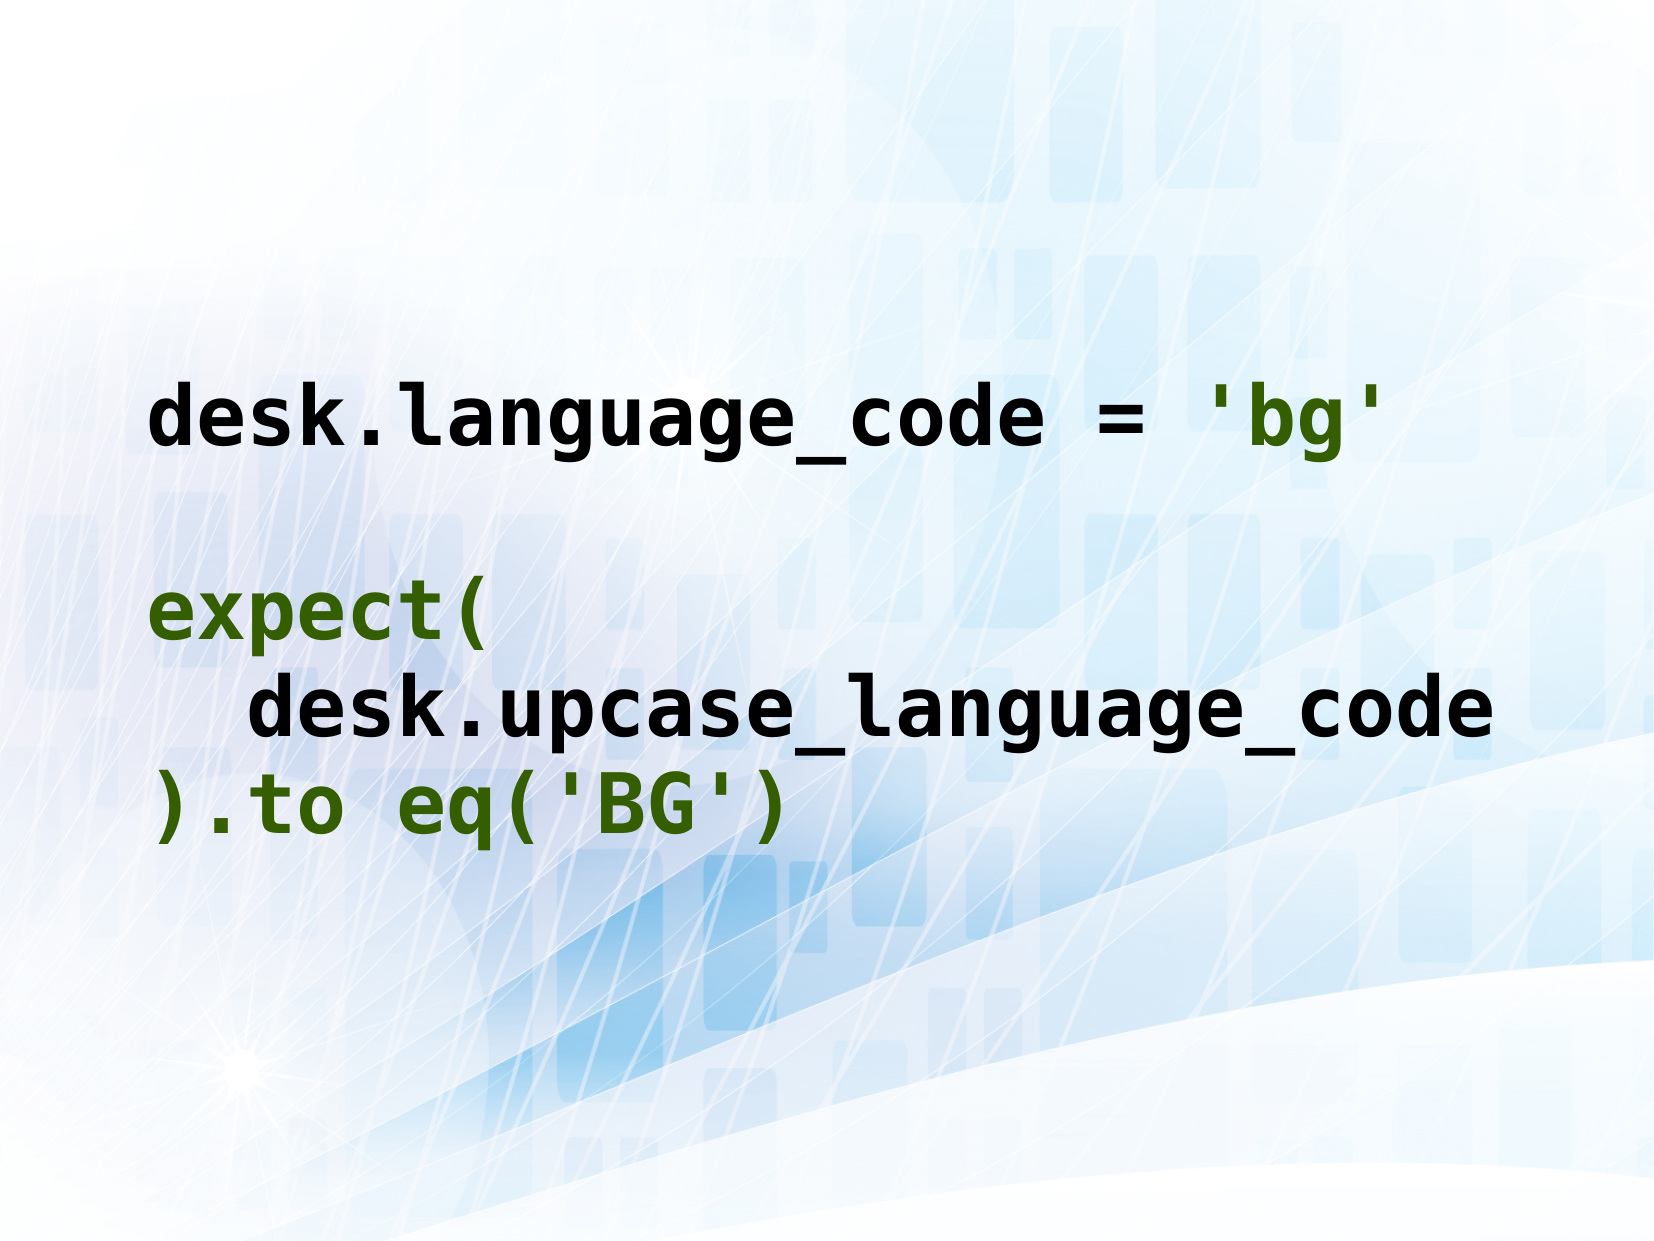

desk.language_code = 'bg'
expect(
 desk.upcase_language_code
).to eq('BG')